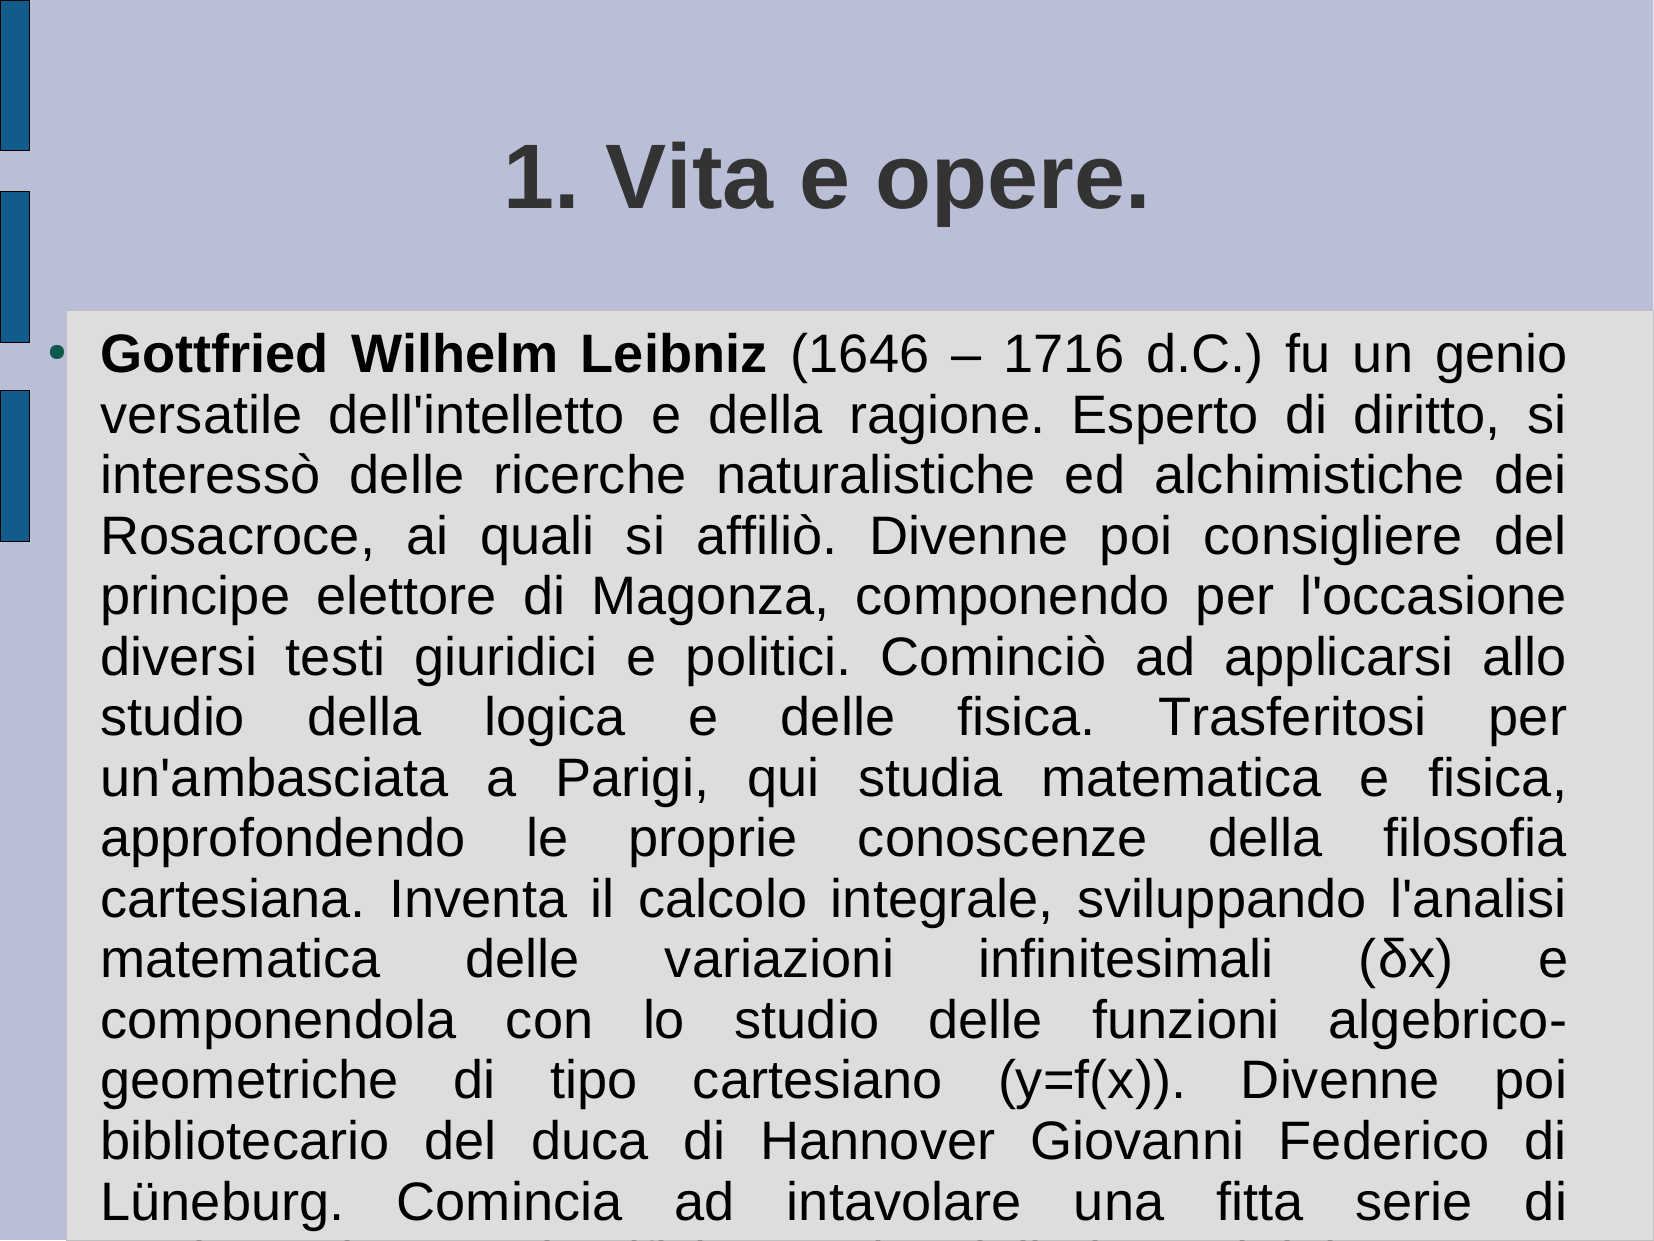

# 1. Vita e opere.
Gottfried Wilhelm Leibniz (1646 – 1716 d.C.) fu un genio versatile dell'intelletto e della ragione. Esperto di diritto, si interessò delle ricerche naturalistiche ed alchimistiche dei Rosacroce, ai quali si affiliò. Divenne poi consigliere del principe elettore di Magonza, componendo per l'occasione diversi testi giuridici e politici. Cominciò ad applicarsi allo studio della logica e delle fisica. Trasferitosi per un'ambasciata a Parigi, qui studia matematica e fisica, approfondendo le proprie conoscenze della filosofia cartesiana. Inventa il calcolo integrale, sviluppando l'analisi matematica delle variazioni infinitesimali (δx) e componendola con lo studio delle funzioni algebrico-geometriche di tipo cartesiano (y=f(x)). Divenne poi bibliotecario del duca di Hannover Giovanni Federico di Lüneburg. Comincia ad intavolare una fitta serie di corrispondenze scientifiche con le migliori menti del tempo.